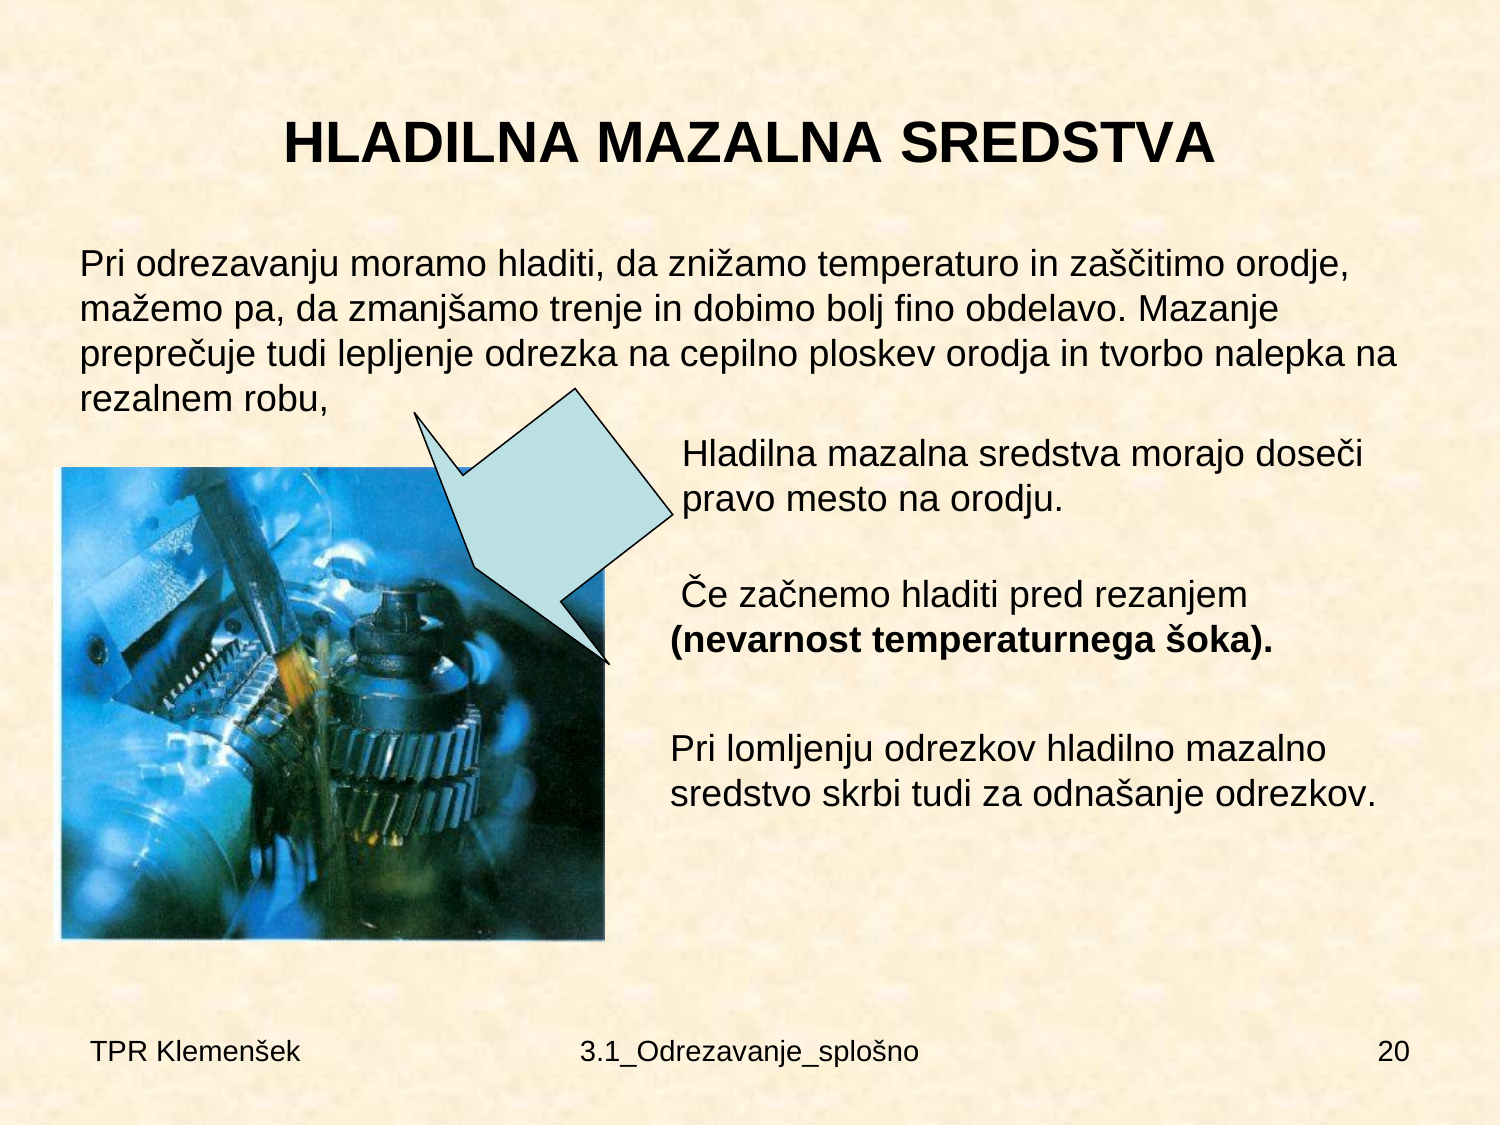

# HLADILNA MAZALNA SREDSTVA
Pri odrezavanju moramo hladiti, da znižamo temperaturo in zaščitimo orodje, mažemo pa, da zmanjšamo trenje in dobimo bolj fino obdelavo. Mazanje preprečuje tudi lepljenje odrezka na cepilno ploskev orodja in tvorbo nalepka na rezalnem robu,
Hladilna mazalna sredstva morajo doseči pravo mesto na orodju.
 Če začnemo hladiti pred rezanjem (nevarnost temperaturnega šoka).
Pri lomljenju odrezkov hladilno mazalno sredstvo skrbi tudi za odnašanje odrezkov.
TPR Klemenšek
3.1_Odrezavanje_splošno
10